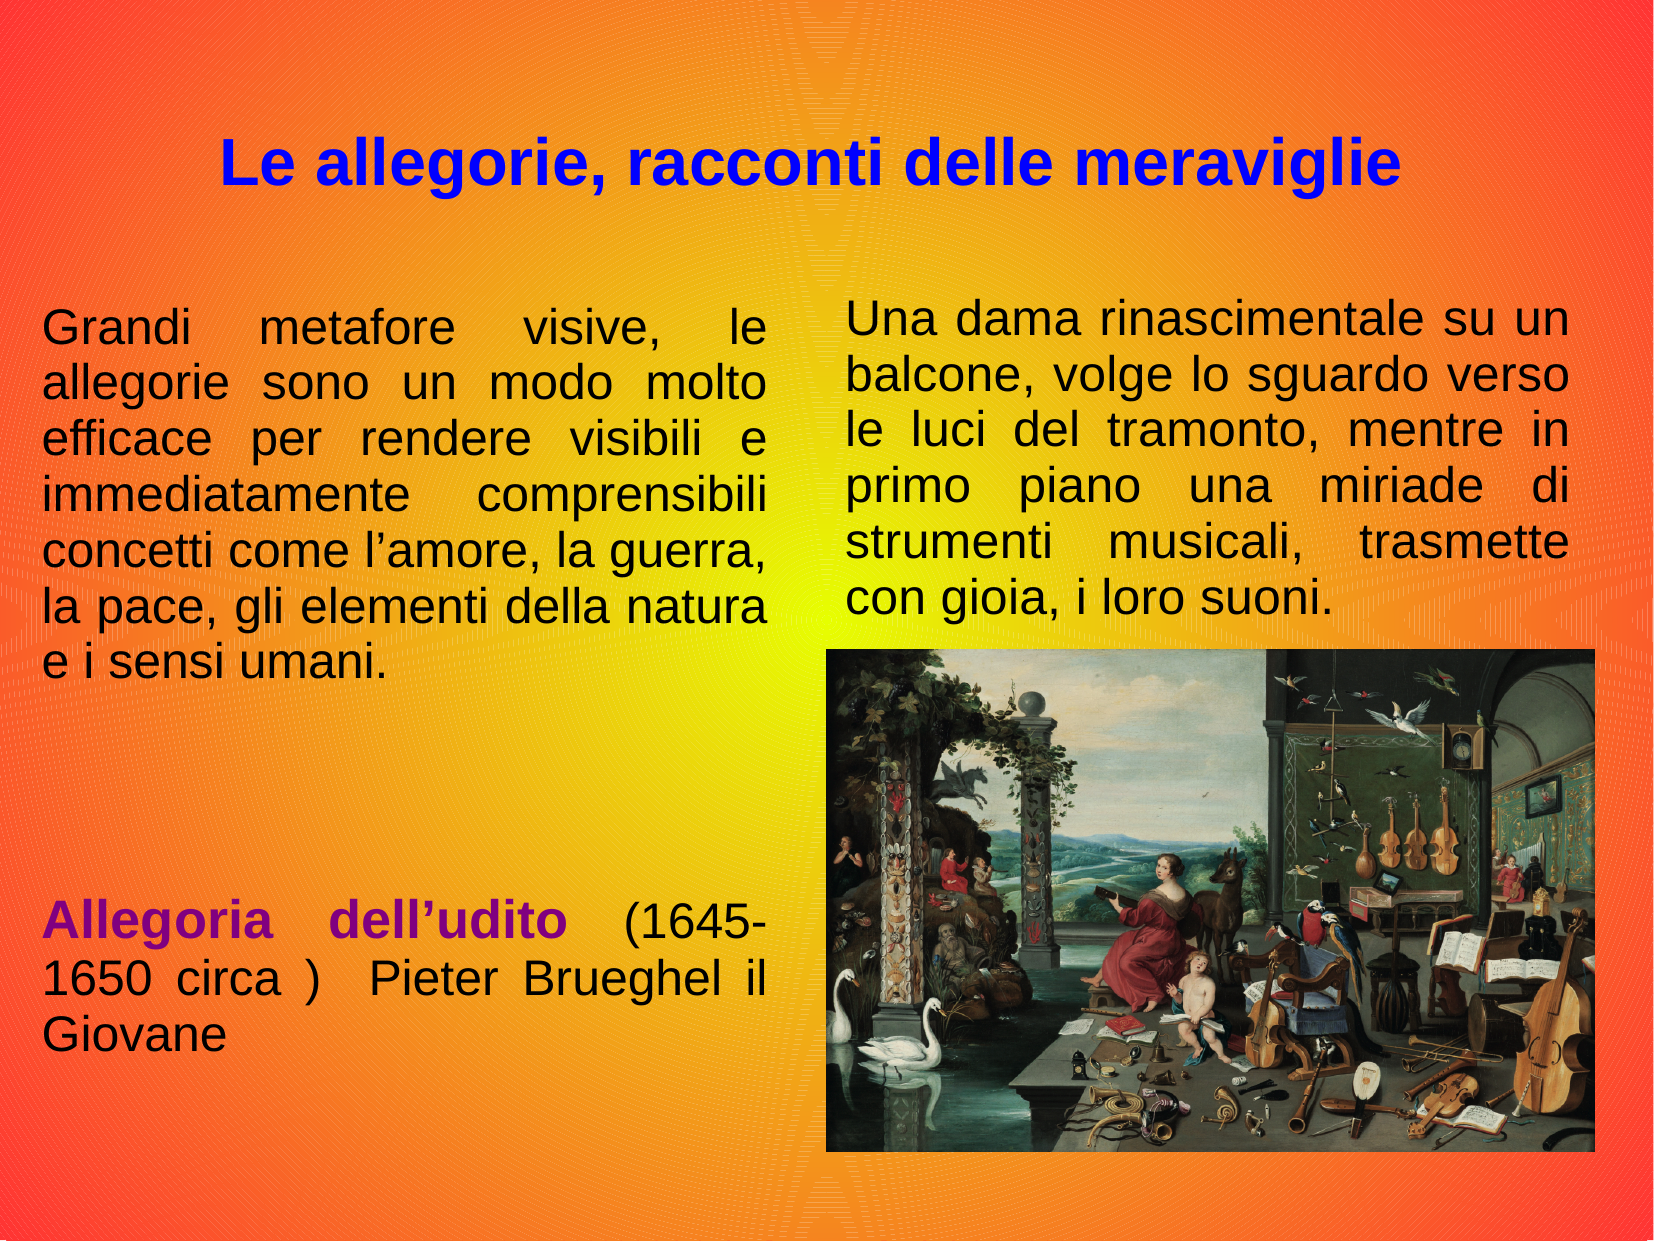

# Le allegorie, racconti delle meraviglie
Una dama rinascimentale su un balcone, volge lo sguardo verso le luci del tramonto, mentre in primo piano una miriade di strumenti musicali, trasmette con gioia, i loro suoni.
Grandi metafore visive, le allegorie sono un modo molto efficace per rendere visibili e immediatamente comprensibili concetti come l’amore, la guerra, la pace, gli elementi della natura e i sensi umani.
Allegoria dell’udito (1645-1650 circa ) Pieter Brueghel il Giovane